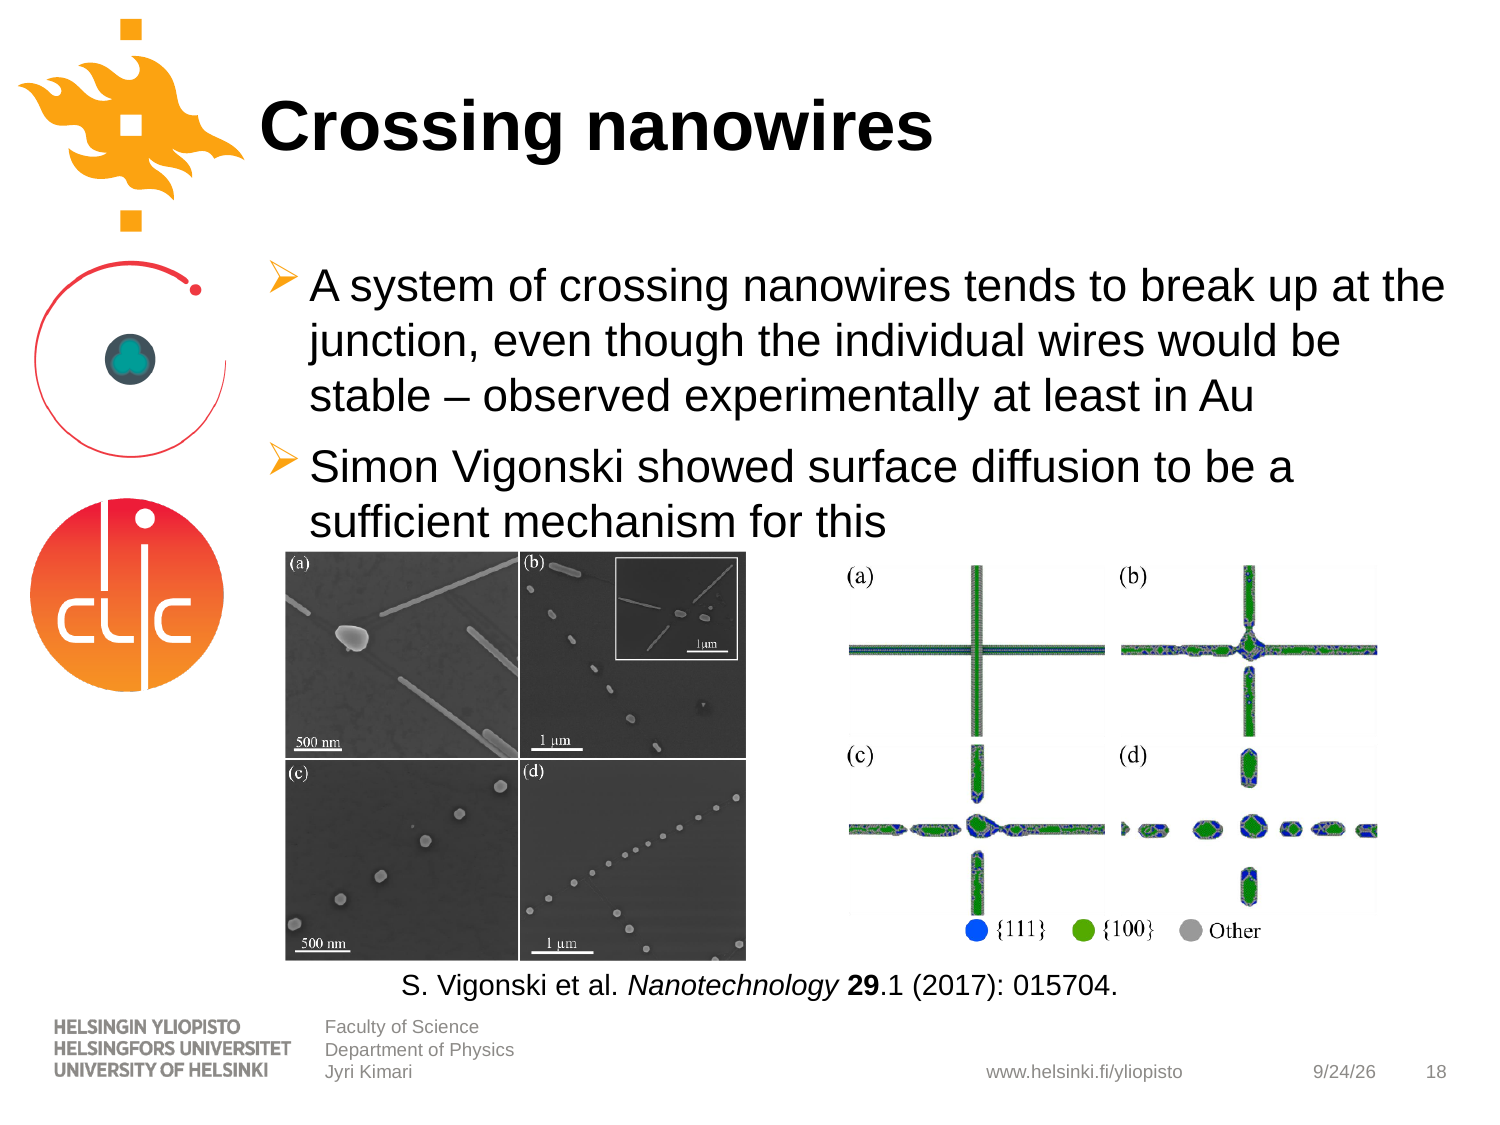

# Crossing nanowires
A system of crossing nanowires tends to break up at the junction, even though the individual wires would be stable – observed experimentally at least in Au
Simon Vigonski showed surface diffusion to be a sufficient mechanism for this
S. Vigonski et al. Nanotechnology 29.1 (2017): 015704.
Faculty of Science
Department of Physics
Jyri Kimari